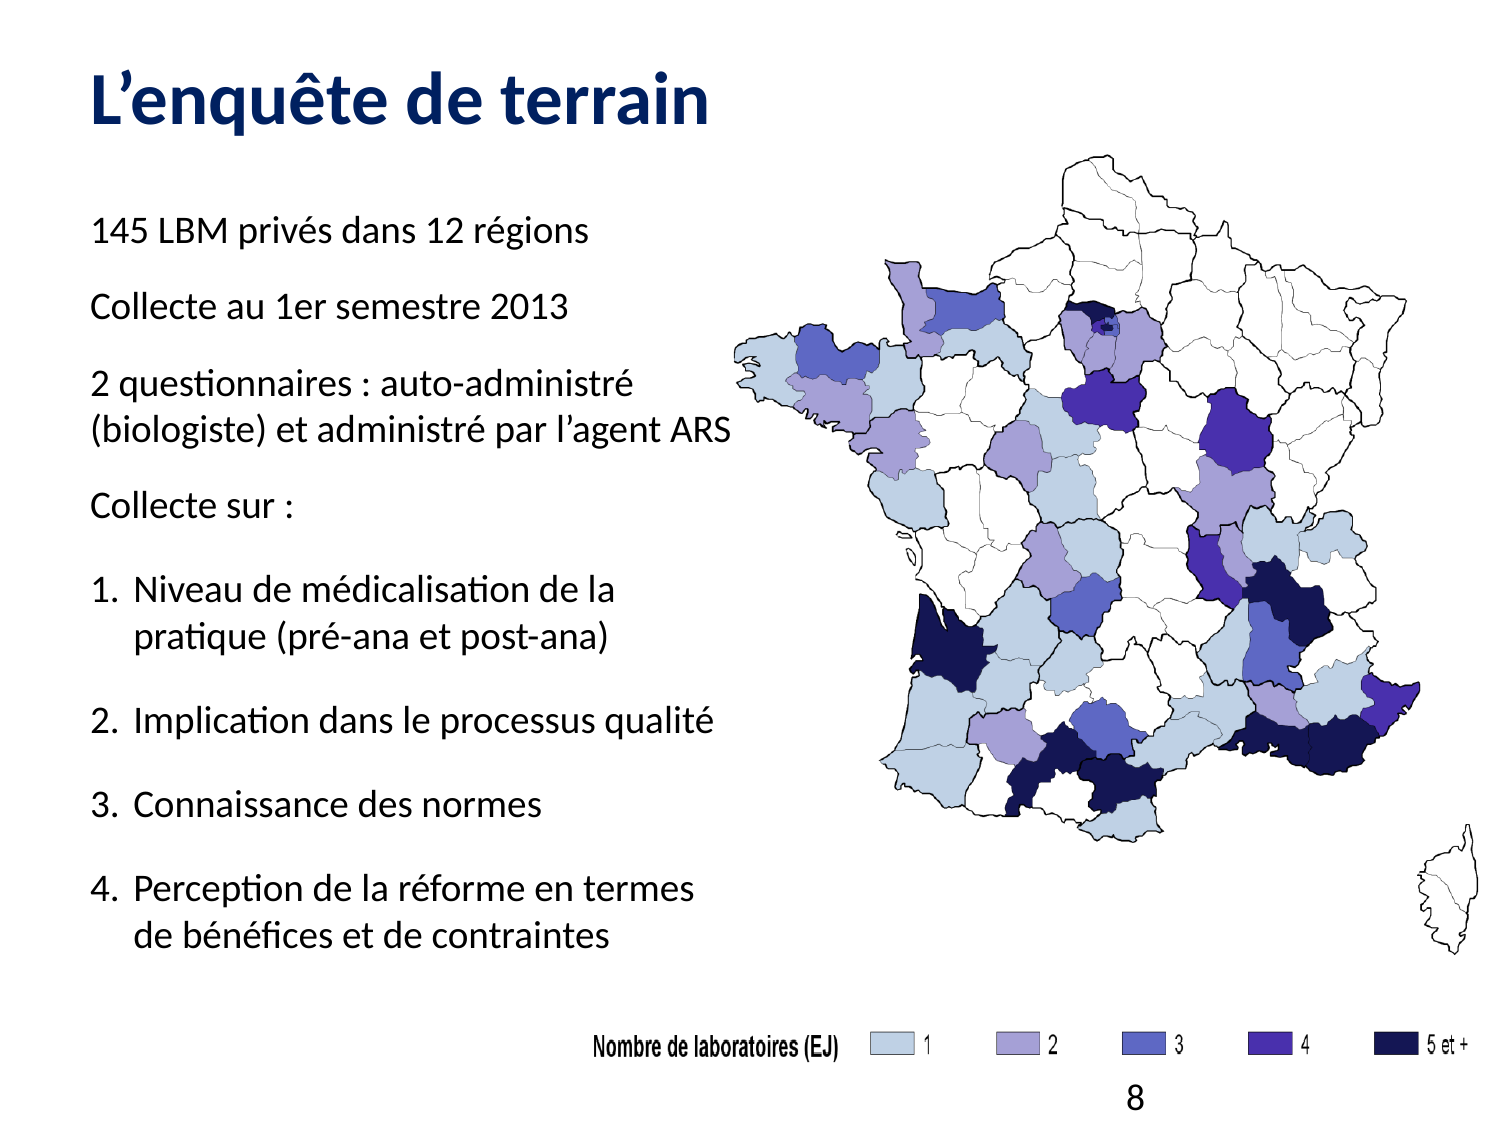

# L’enquête de terrain
145 LBM privés dans 12 régions
Collecte au 1er semestre 2013
2 questionnaires : auto-administré (biologiste) et administré par l’agent ARS
Collecte sur :
Niveau de médicalisation de la pratique (pré-ana et post-ana)
Implication dans le processus qualité
Connaissance des normes
Perception de la réforme en termes de bénéfices et de contraintes